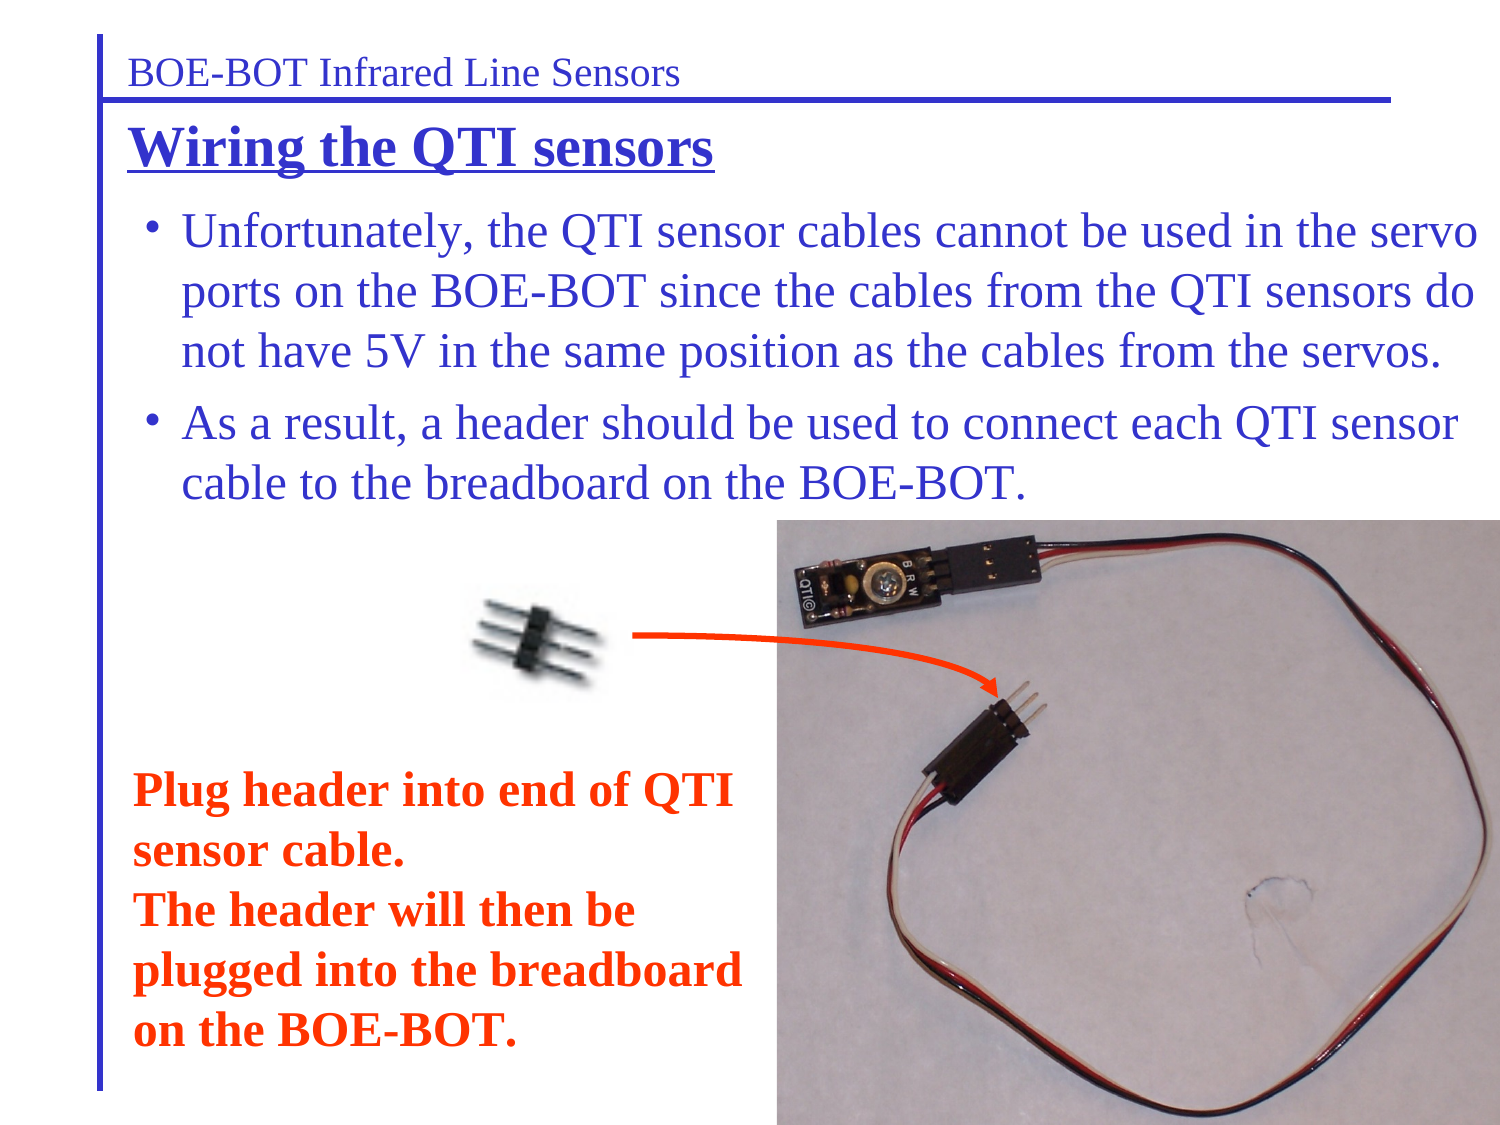

BOE-BOT Infrared Line Sensors
Wiring the QTI sensors
Unfortunately, the QTI sensor cables cannot be used in the servo ports on the BOE-BOT since the cables from the QTI sensors do not have 5V in the same position as the cables from the servos.
As a result, a header should be used to connect each QTI sensor cable to the breadboard on the BOE-BOT.
Plug header into end of QTI sensor cable.
The header will then be plugged into the breadboard on the BOE-BOT.